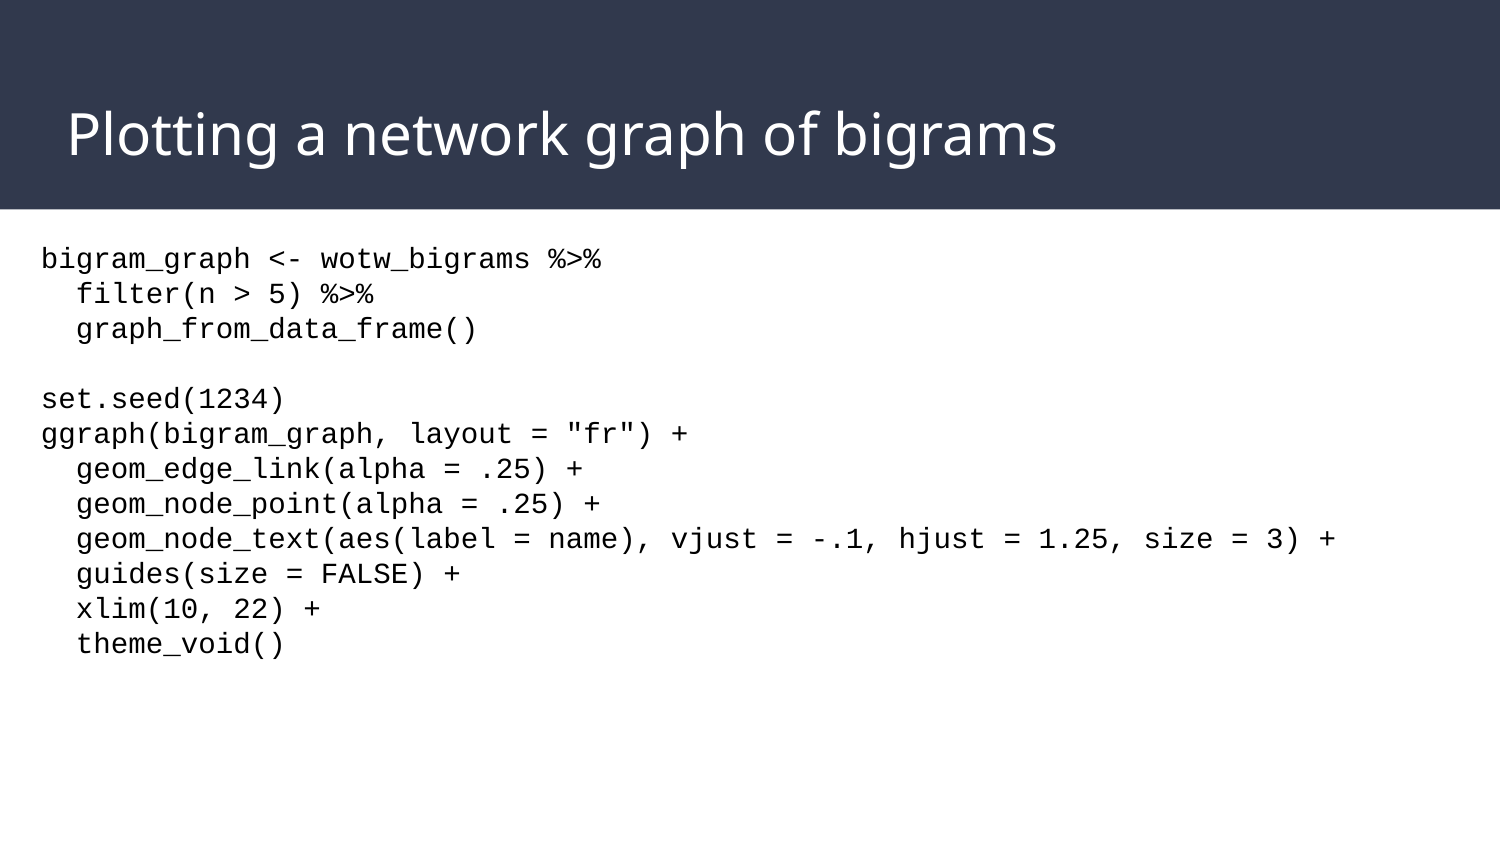

# Plotting a network graph of bigrams
bigram_graph <- wotw_bigrams %>%
 filter(n > 5) %>%
 graph_from_data_frame()
set.seed(1234)
ggraph(bigram_graph, layout = "fr") +
 geom_edge_link(alpha = .25) +
 geom_node_point(alpha = .25) +
 geom_node_text(aes(label = name), vjust = -.1, hjust = 1.25, size = 3) +
 guides(size = FALSE) +
 xlim(10, 22) +
 theme_void()